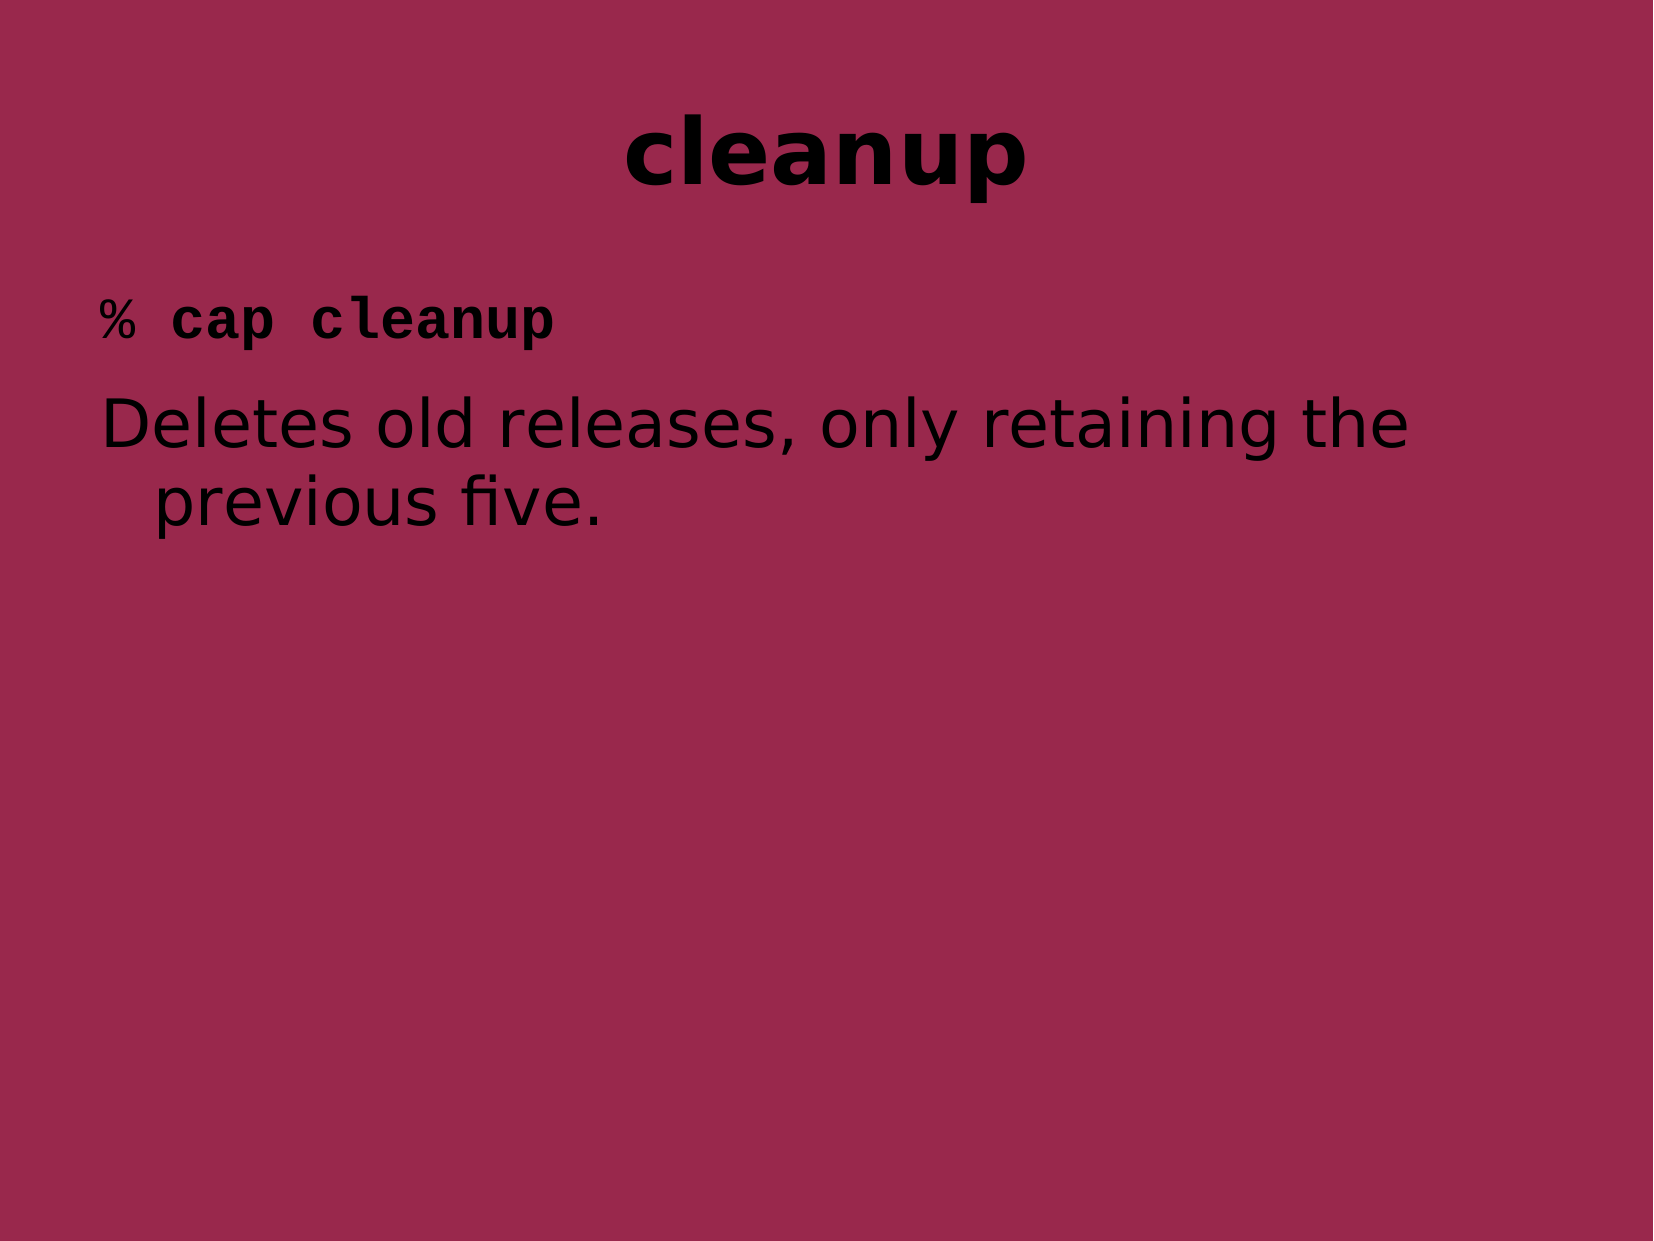

# cleanup
% cap cleanup
Deletes old releases, only retaining the previous five.